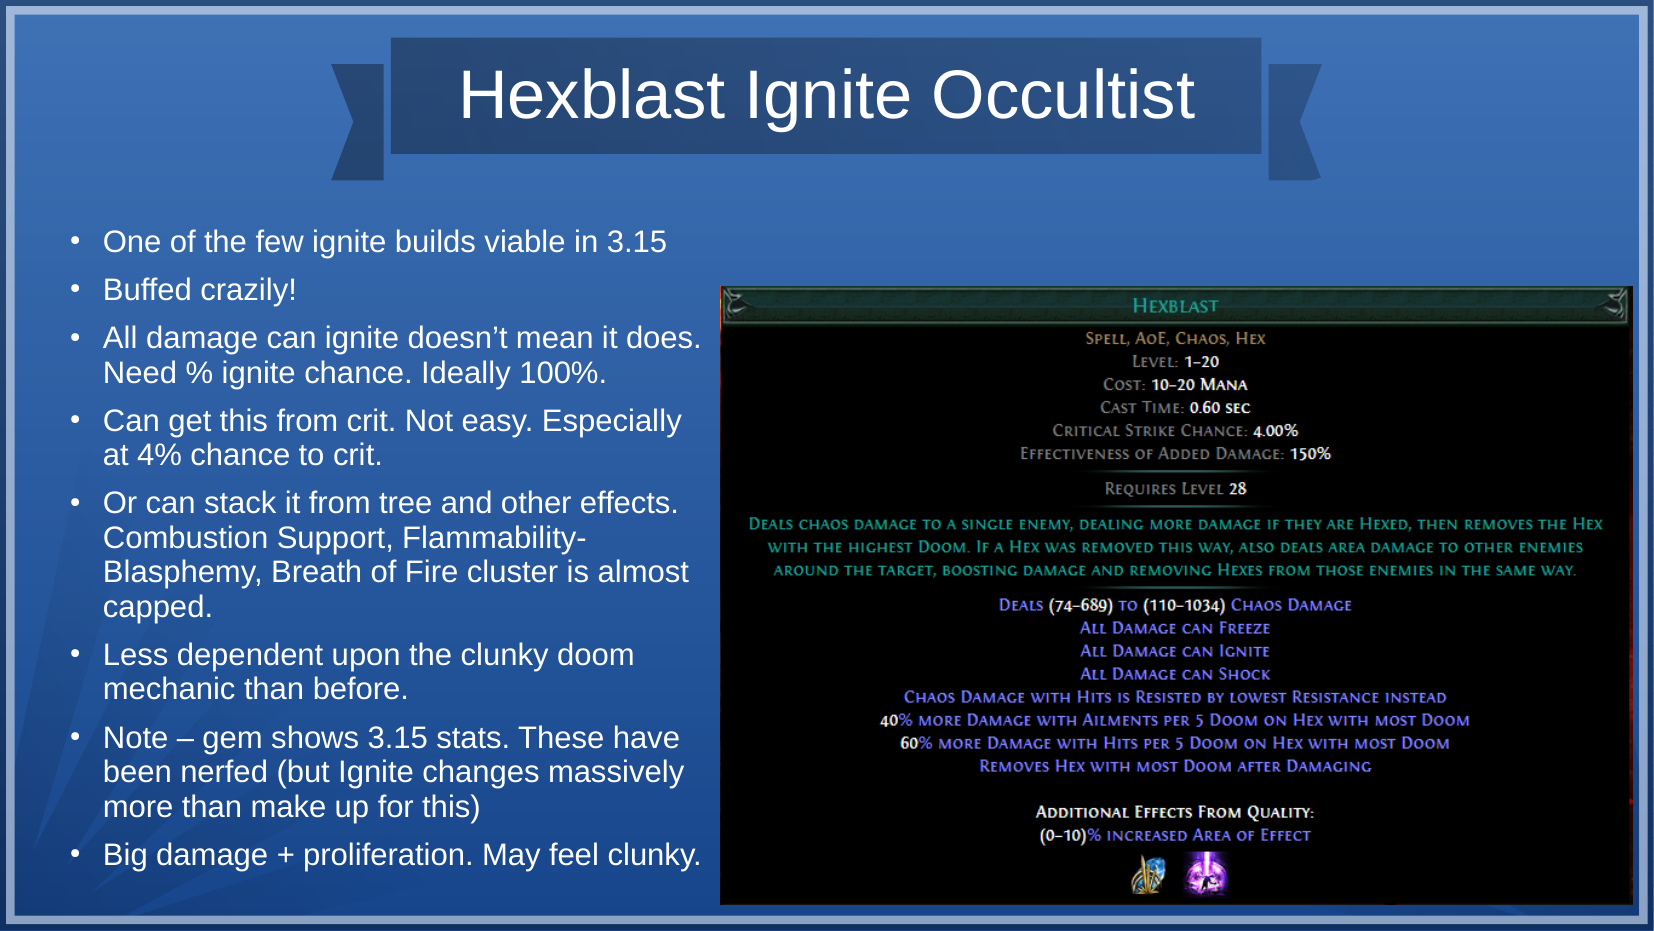

# Hexblast Ignite Occultist
One of the few ignite builds viable in 3.15
Buffed crazily!
All damage can ignite doesn’t mean it does. Need % ignite chance. Ideally 100%.
Can get this from crit. Not easy. Especially at 4% chance to crit.
Or can stack it from tree and other effects. Combustion Support, Flammability-Blasphemy, Breath of Fire cluster is almost capped.
Less dependent upon the clunky doom mechanic than before.
Note – gem shows 3.15 stats. These have been nerfed (but Ignite changes massively more than make up for this)
Big damage + proliferation. May feel clunky.